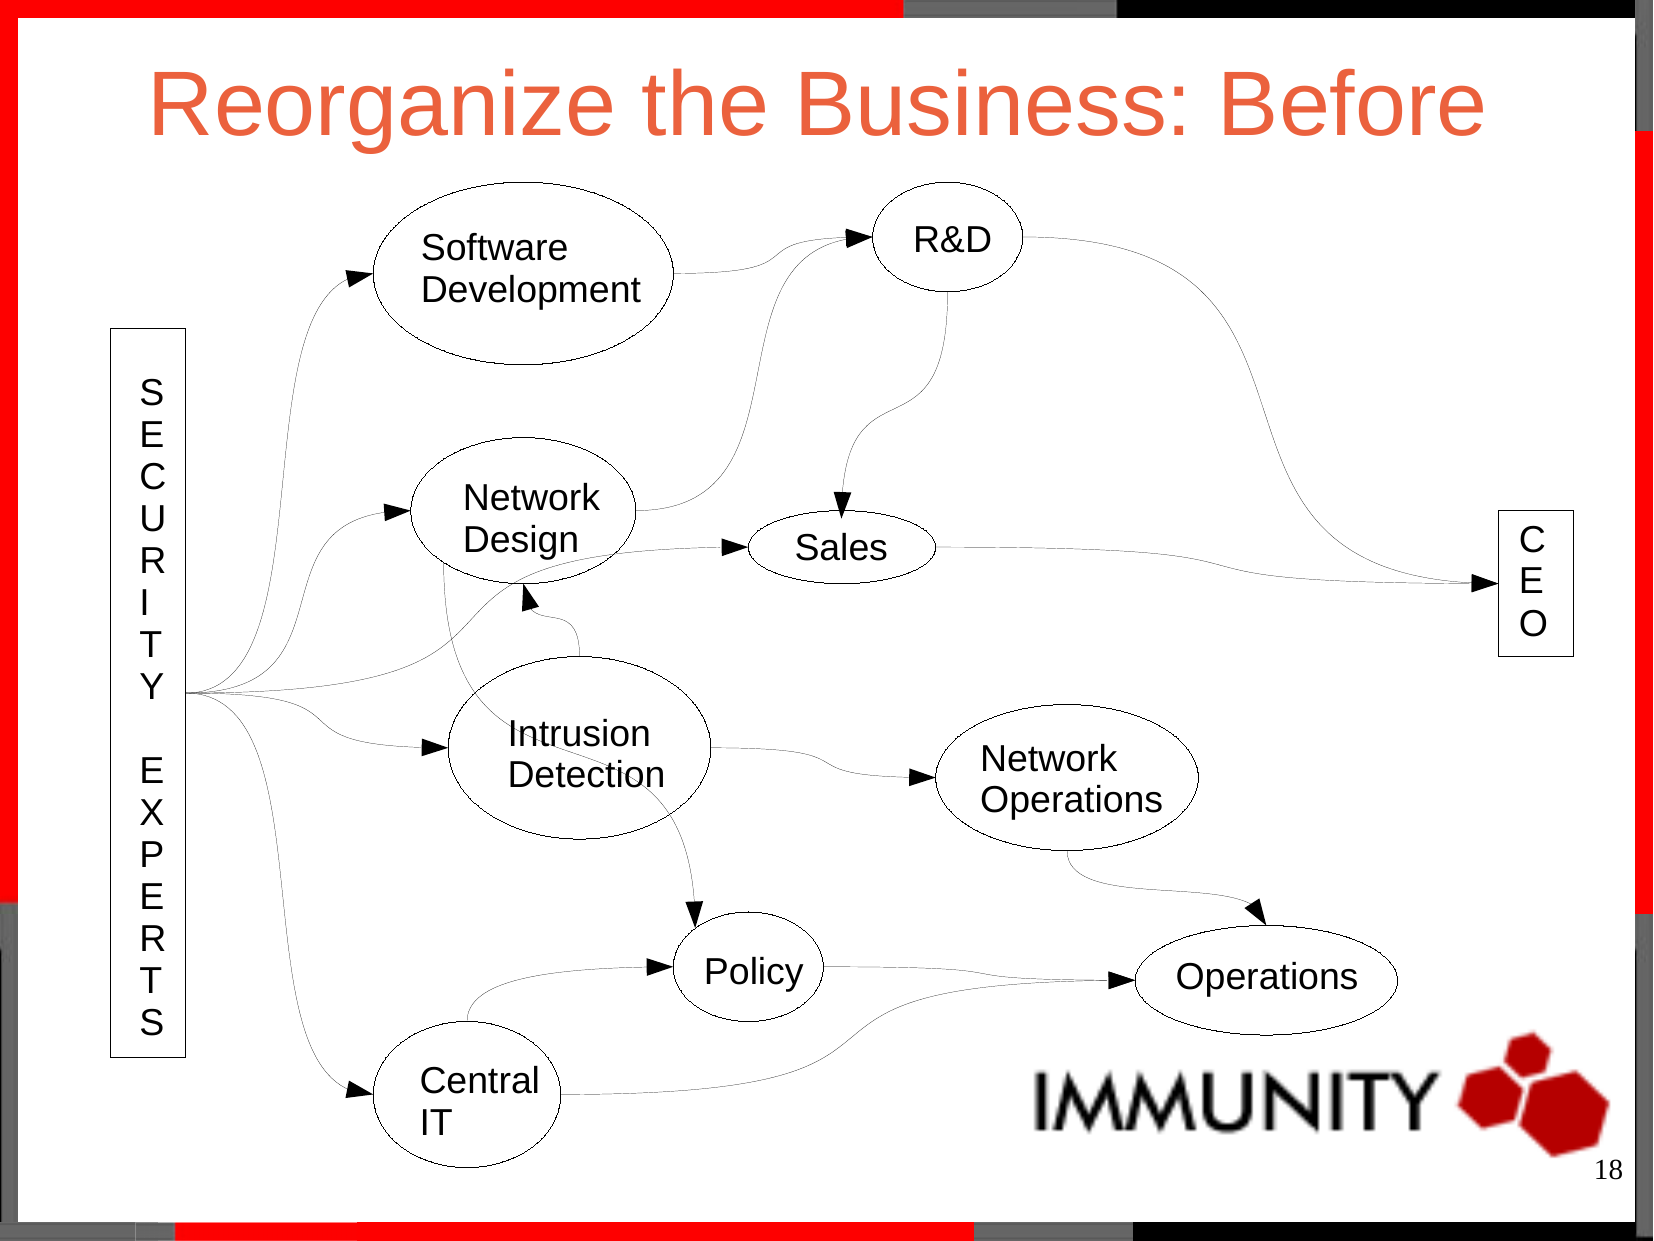

# Reorganize the Business: Before
R&D
Software Development
SECUR
I
TY
EXPERTS
Network
Design
CEO
Sales
Intrusion
Detection
Network
Operations
Policy
Operations
Central
IT